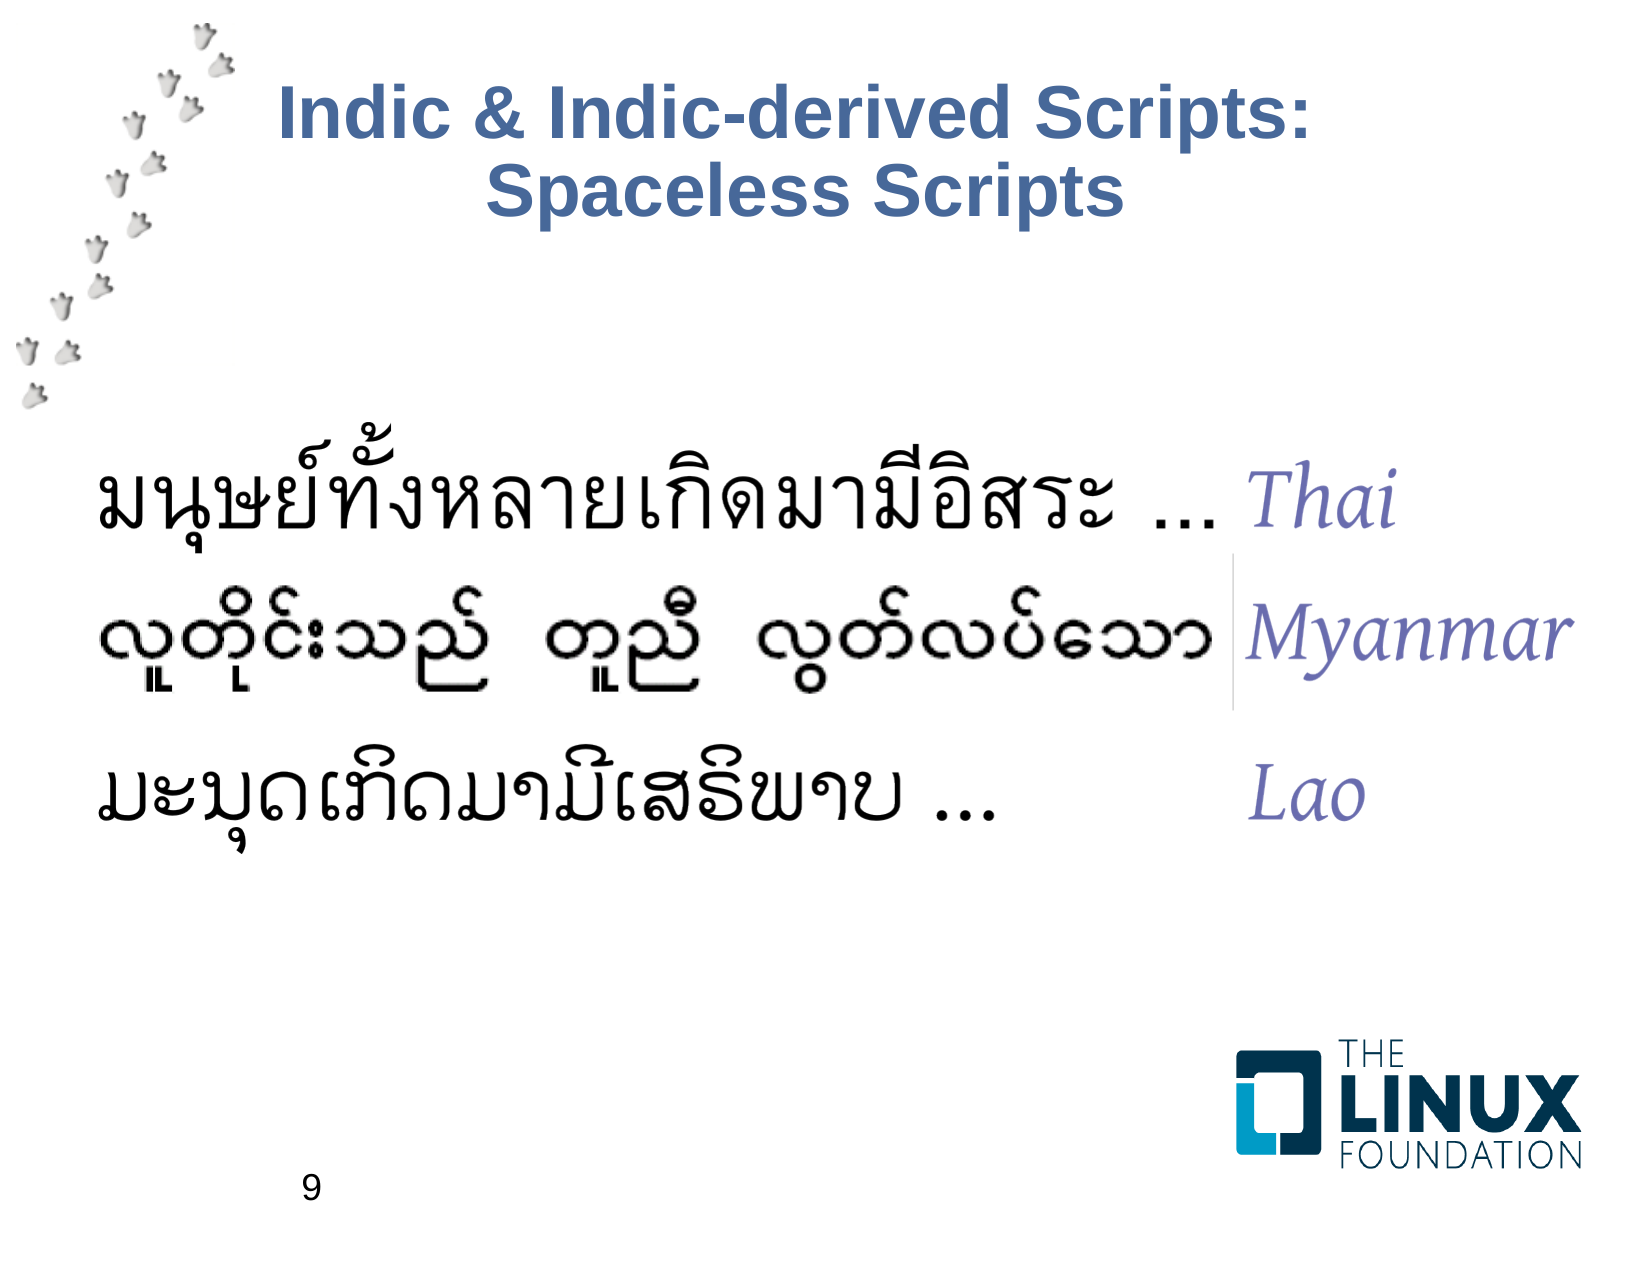

# Indic & Indic-derived Scripts: Spaceless Scripts